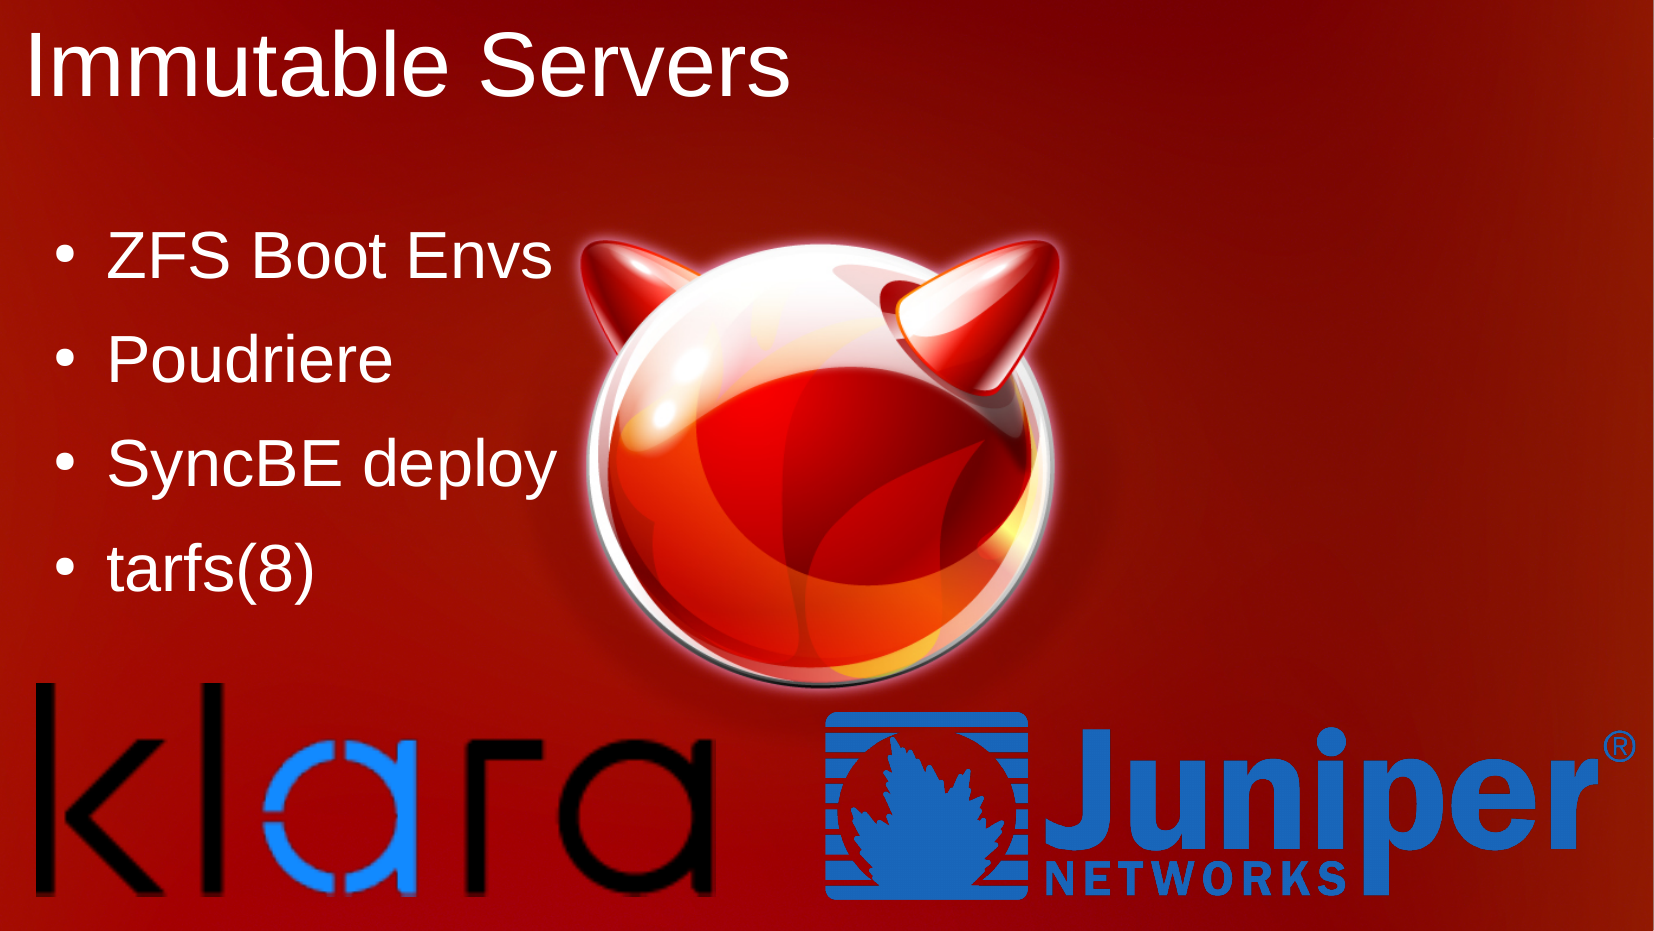

# Immutable Servers
ZFS Boot Envs
Poudriere
SyncBE deploy
tarfs(8)
25